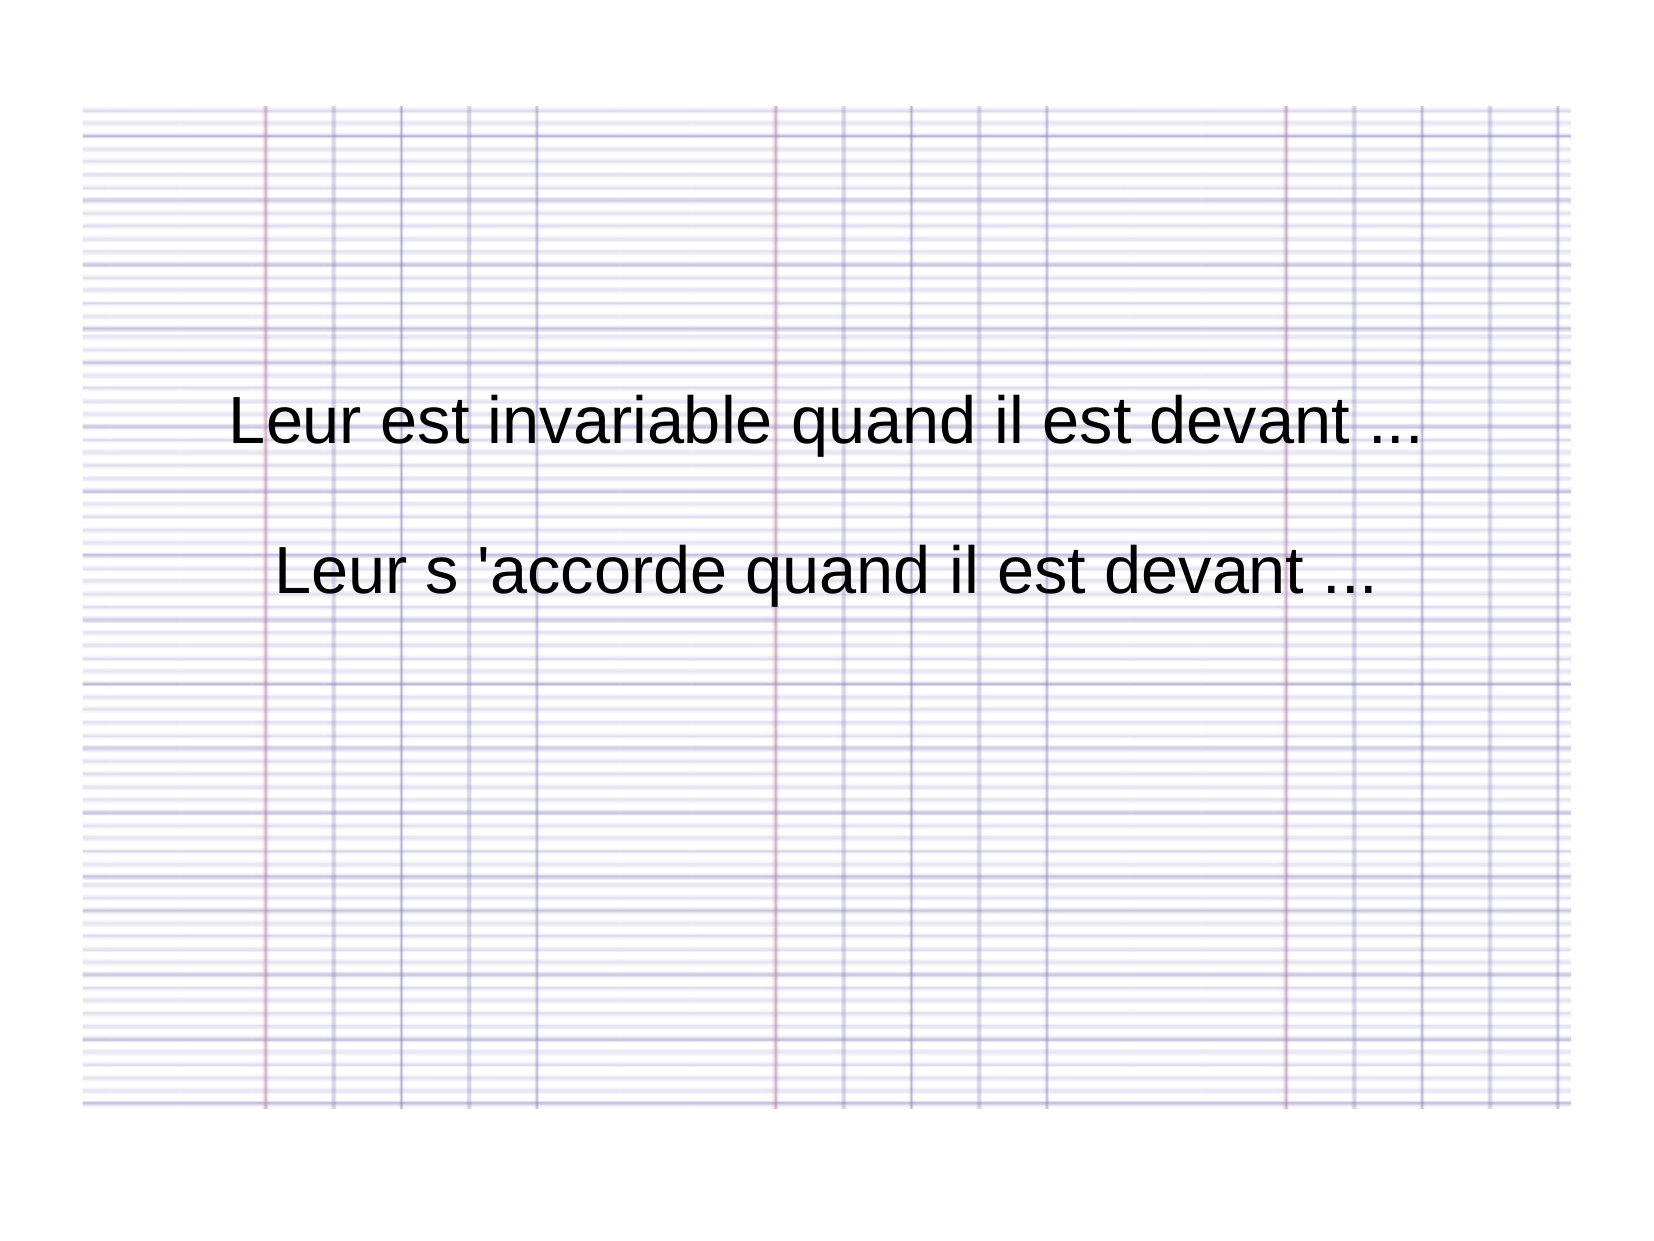

# Leur est invariable quand il est devant ...
Leur s 'accorde quand il est devant ...